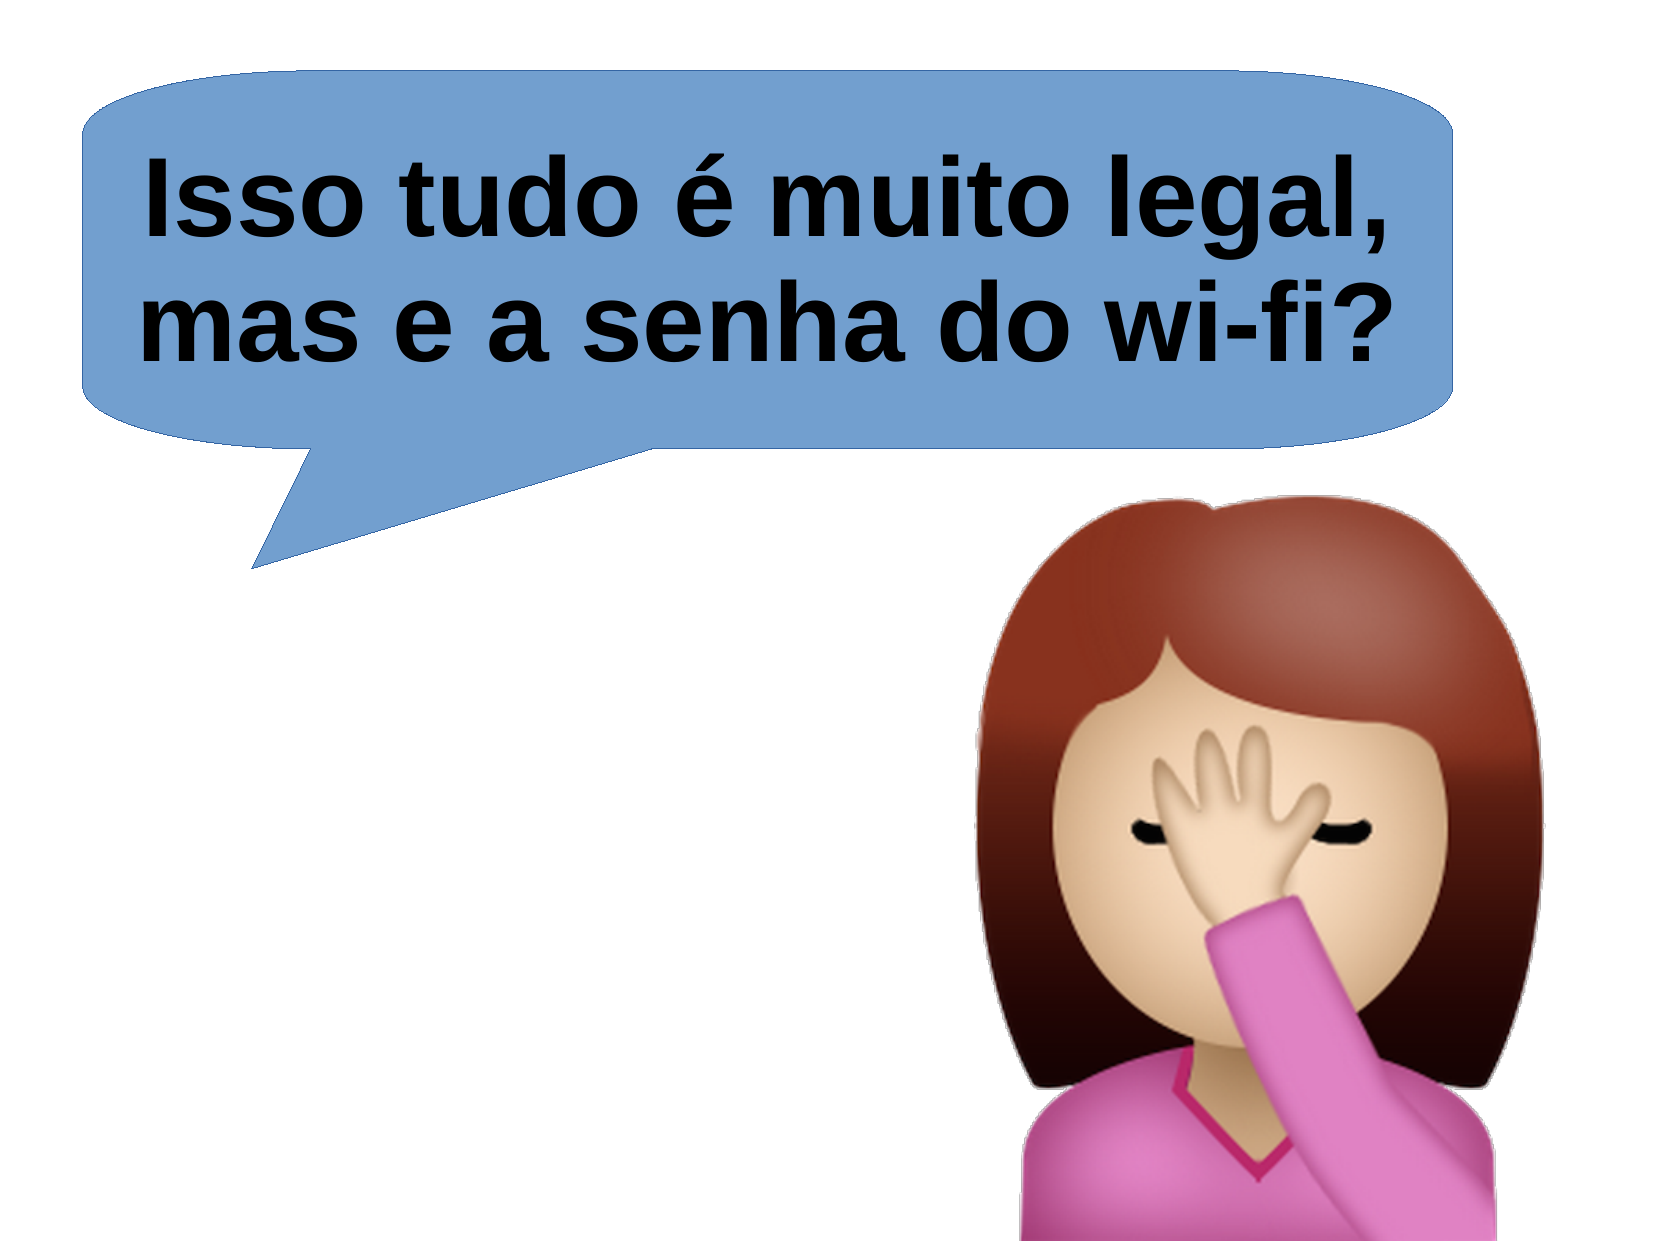

Isso tudo é muito legal,
mas e a senha do wi-fi?